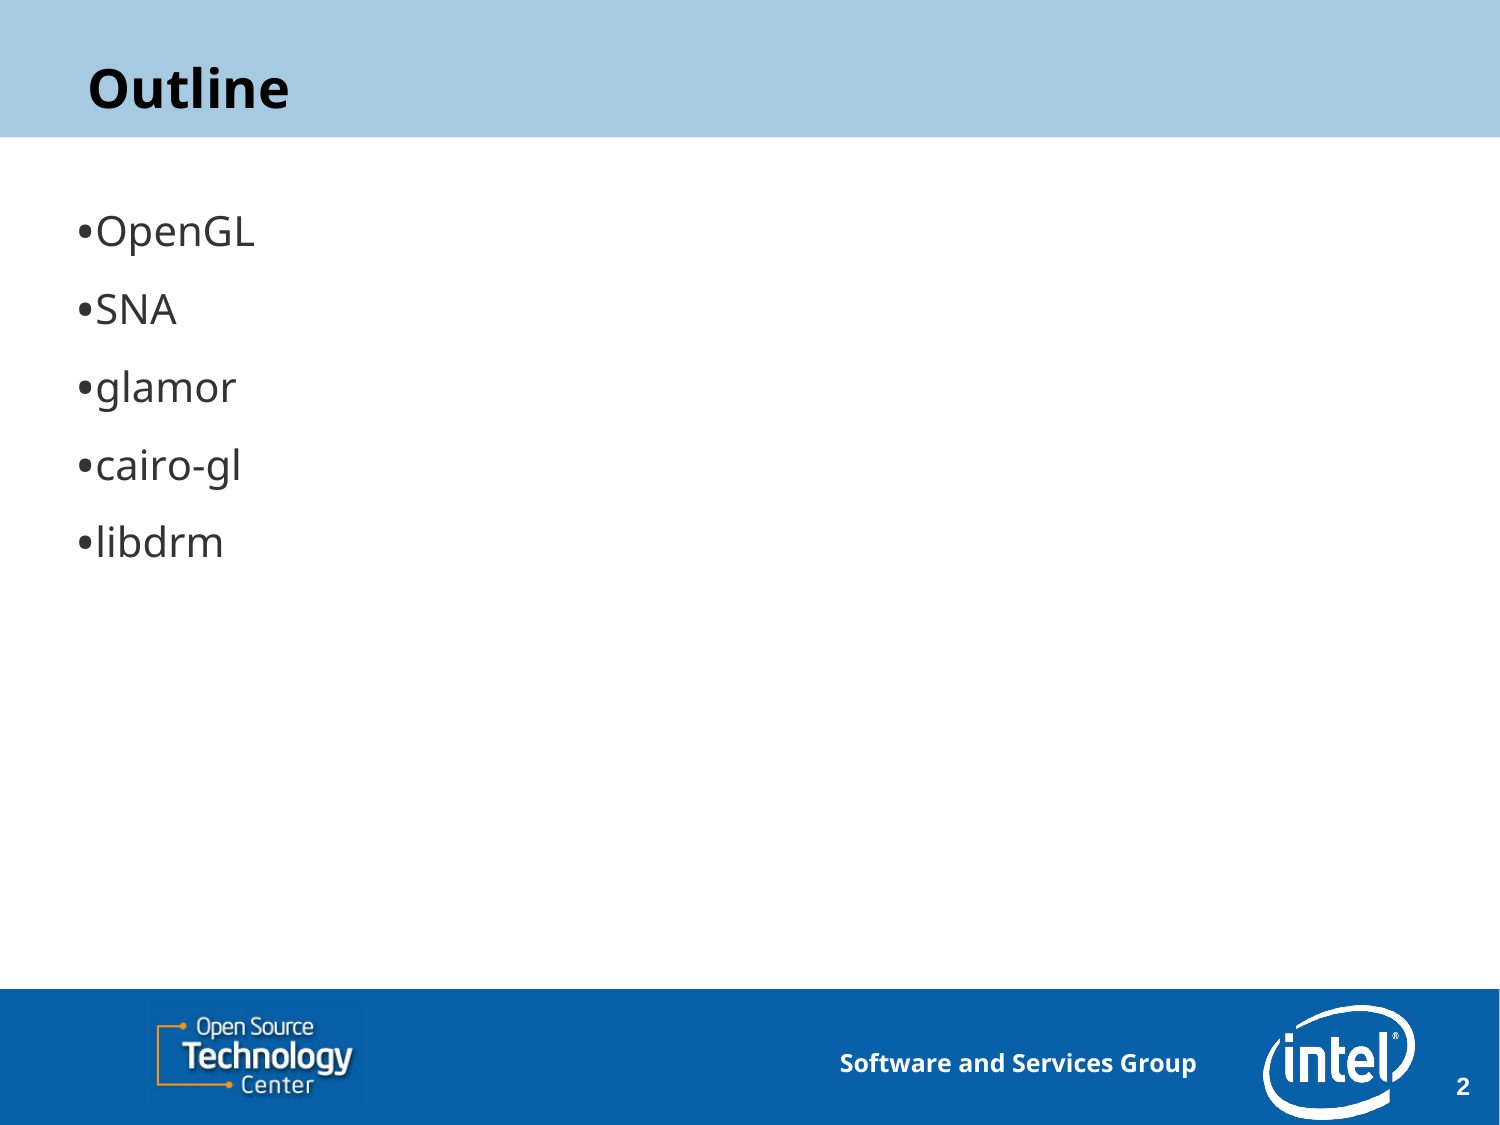

# Outline
OpenGL
SNA
glamor
cairo-gl
libdrm